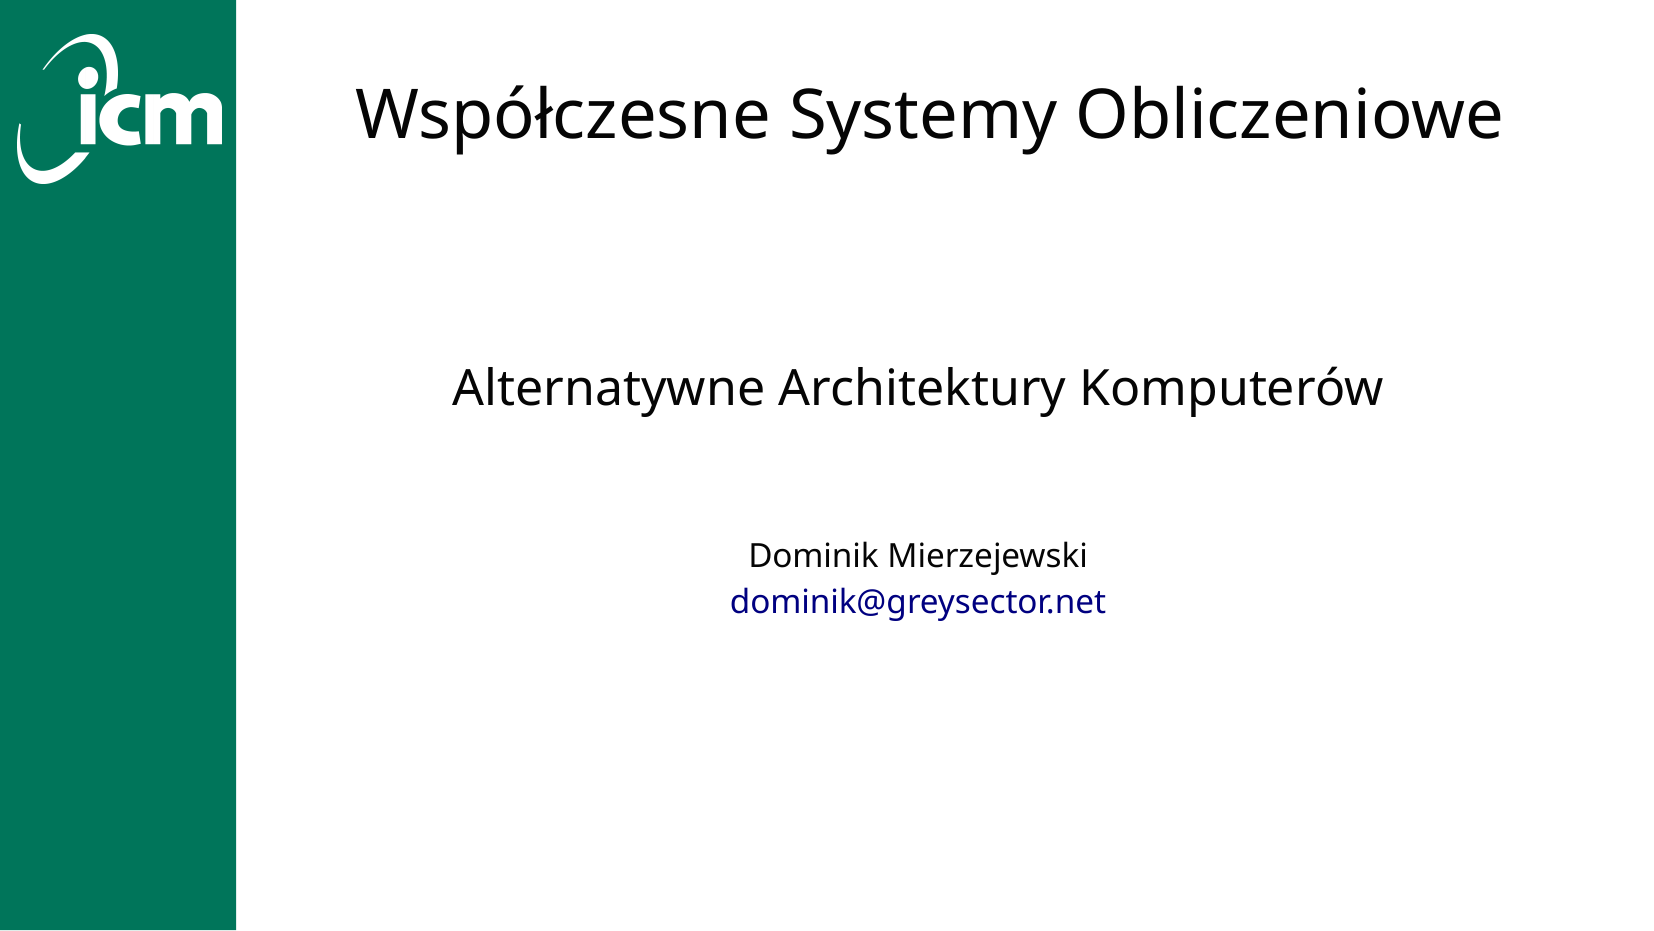

# Współczesne Systemy Obliczeniowe
Alternatywne Architektury Komputerów
Dominik Mierzejewski
dominik@greysector.net